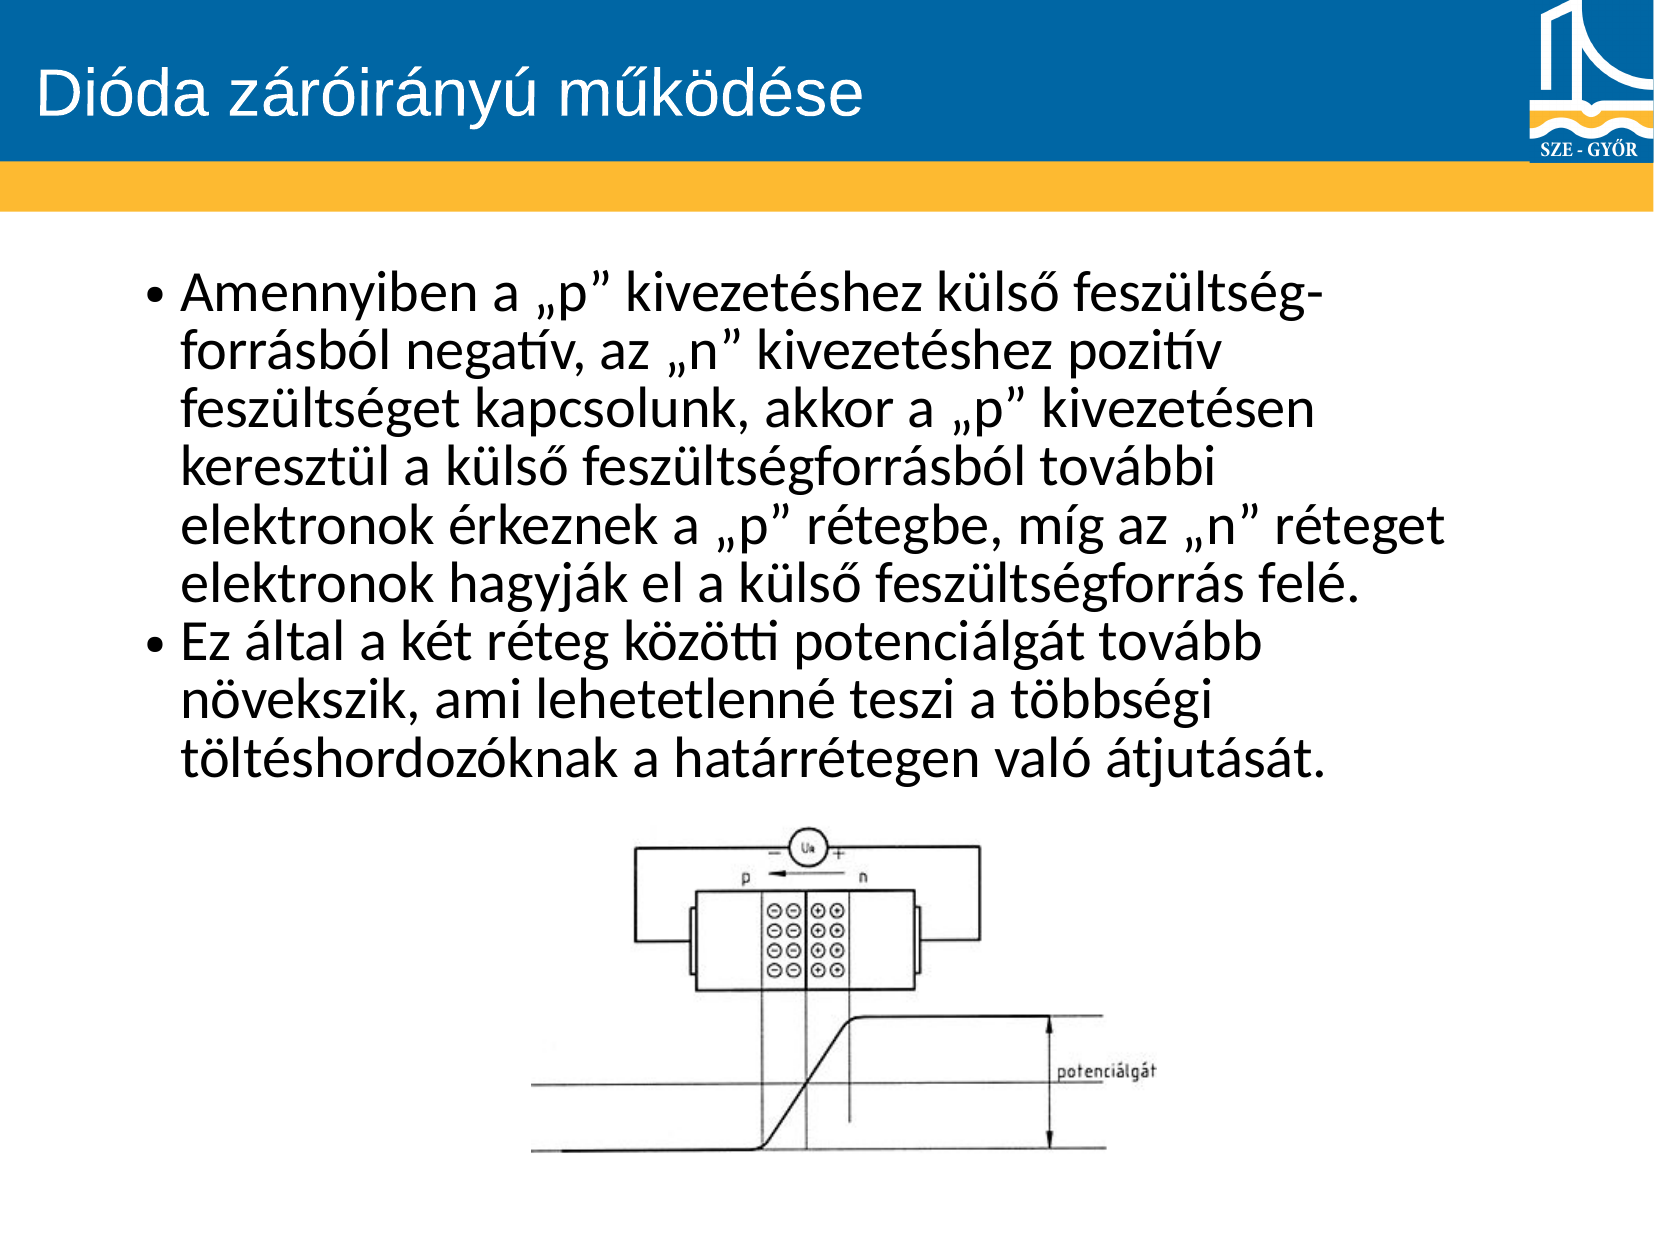

Dióda záróirányú működése
Amennyiben a „p” kivezetéshez külső feszültség- forrásból negatív, az „n” kivezetéshez pozitív feszültséget kapcsolunk, akkor a „p” kivezetésen keresztül a külső feszültségforrásból további elektronok érkeznek a „p” rétegbe, míg az „n” réteget elektronok hagyják el a külső feszültségforrás felé.
Ez által a két réteg közötti potenciálgát tovább növekszik, ami lehetetlenné teszi a többségi töltéshordozóknak a határrétegen való átjutását.